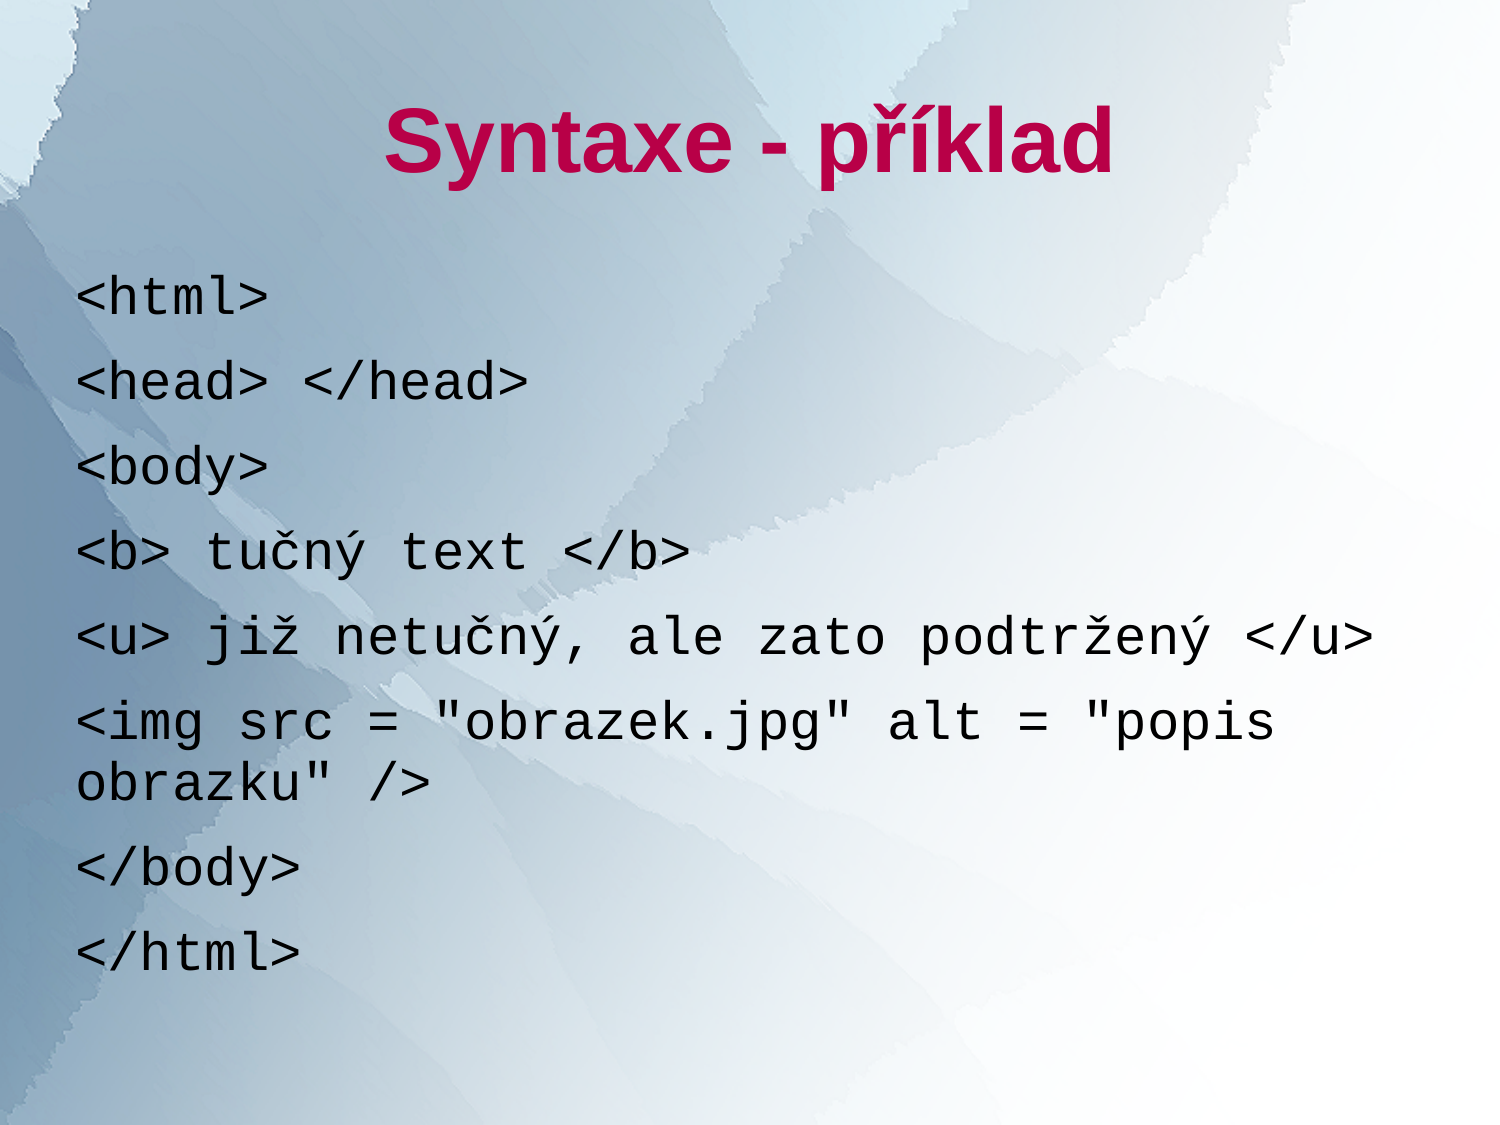

Syntaxe - příklad
<html>
<head> </head>
<body>
<b> tučný text </b>
<u> již netučný, ale zato podtržený </u>
<img src = "obrazek.jpg" alt = "popis obrazku" />
</body>
</html>